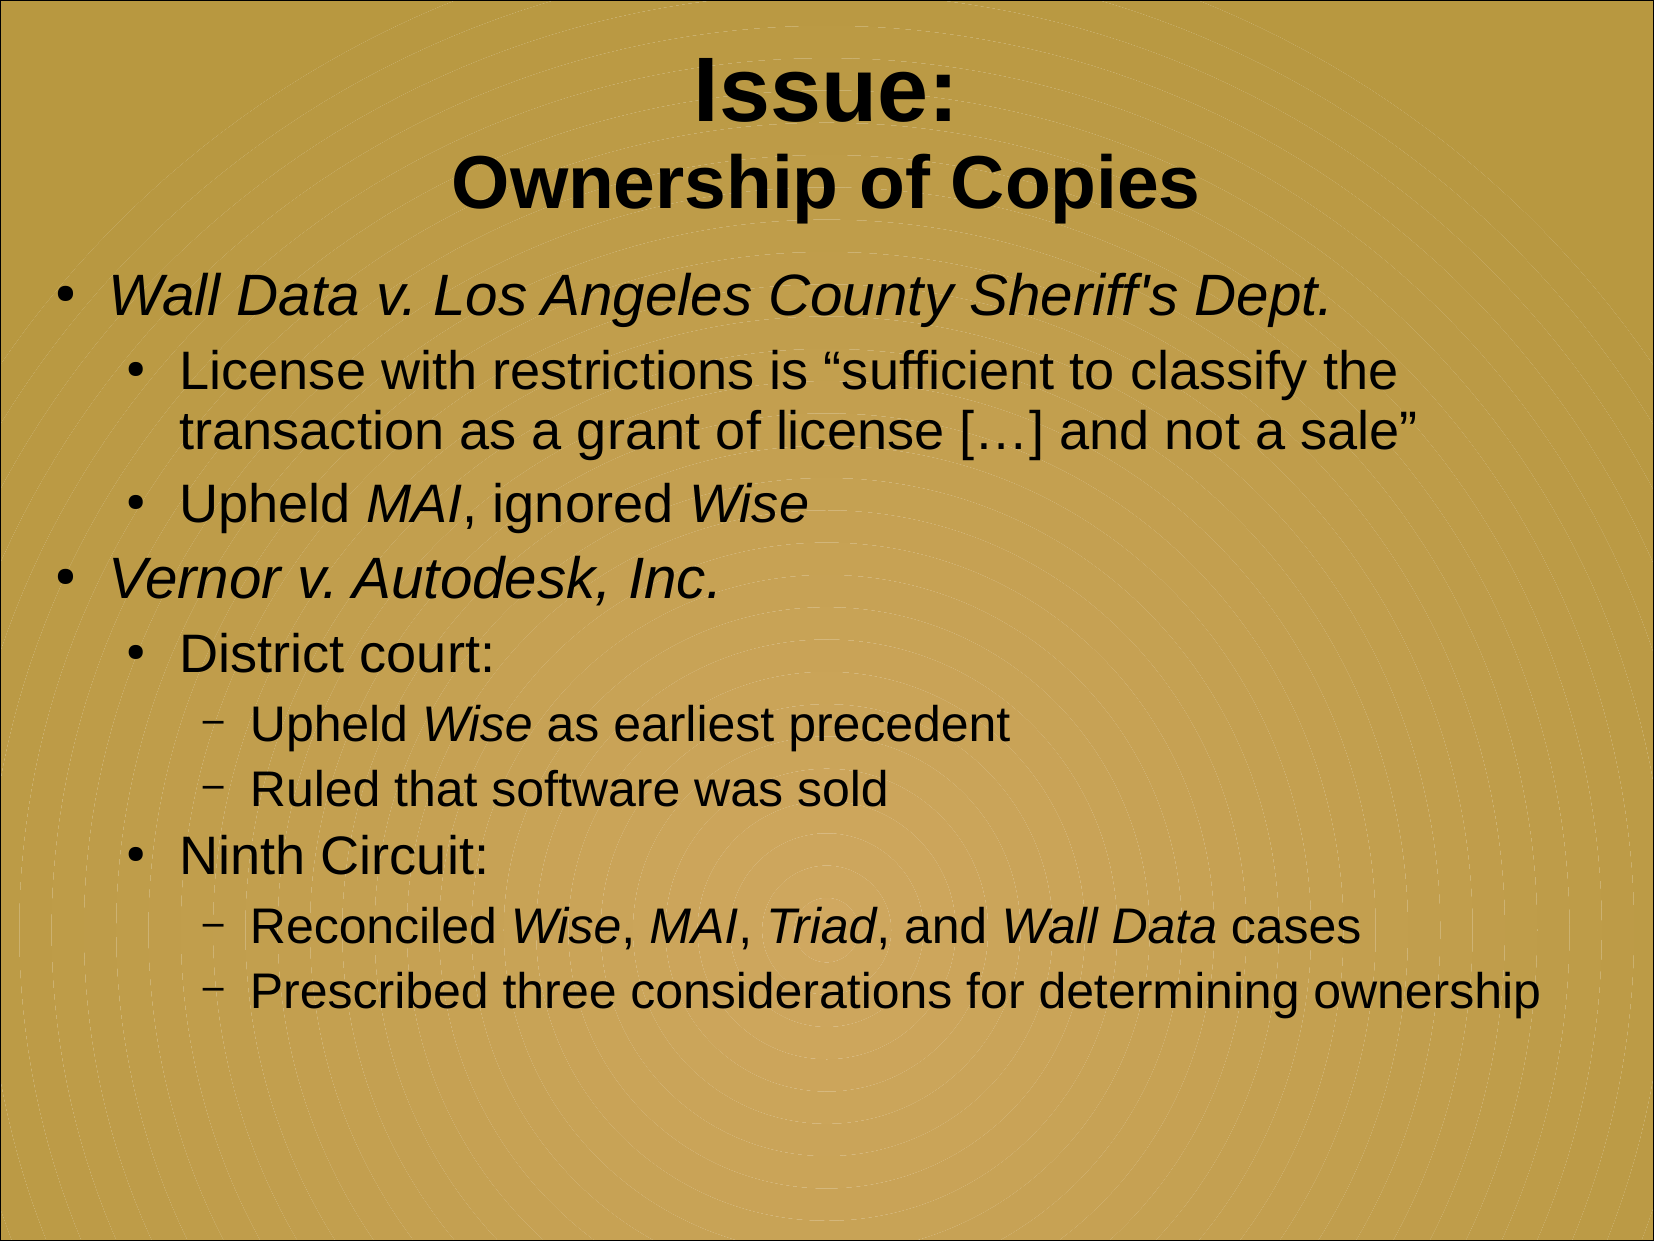

# Issue: Ownership of Copies
Wall Data v. Los Angeles County Sheriff's Dept.
License with restrictions is “sufficient to classify the transaction as a grant of license […] and not a sale”
Upheld MAI, ignored Wise
Vernor v. Autodesk, Inc.
District court:
Upheld Wise as earliest precedent
Ruled that software was sold
Ninth Circuit:
Reconciled Wise, MAI, Triad, and Wall Data cases
Prescribed three considerations for determining ownership